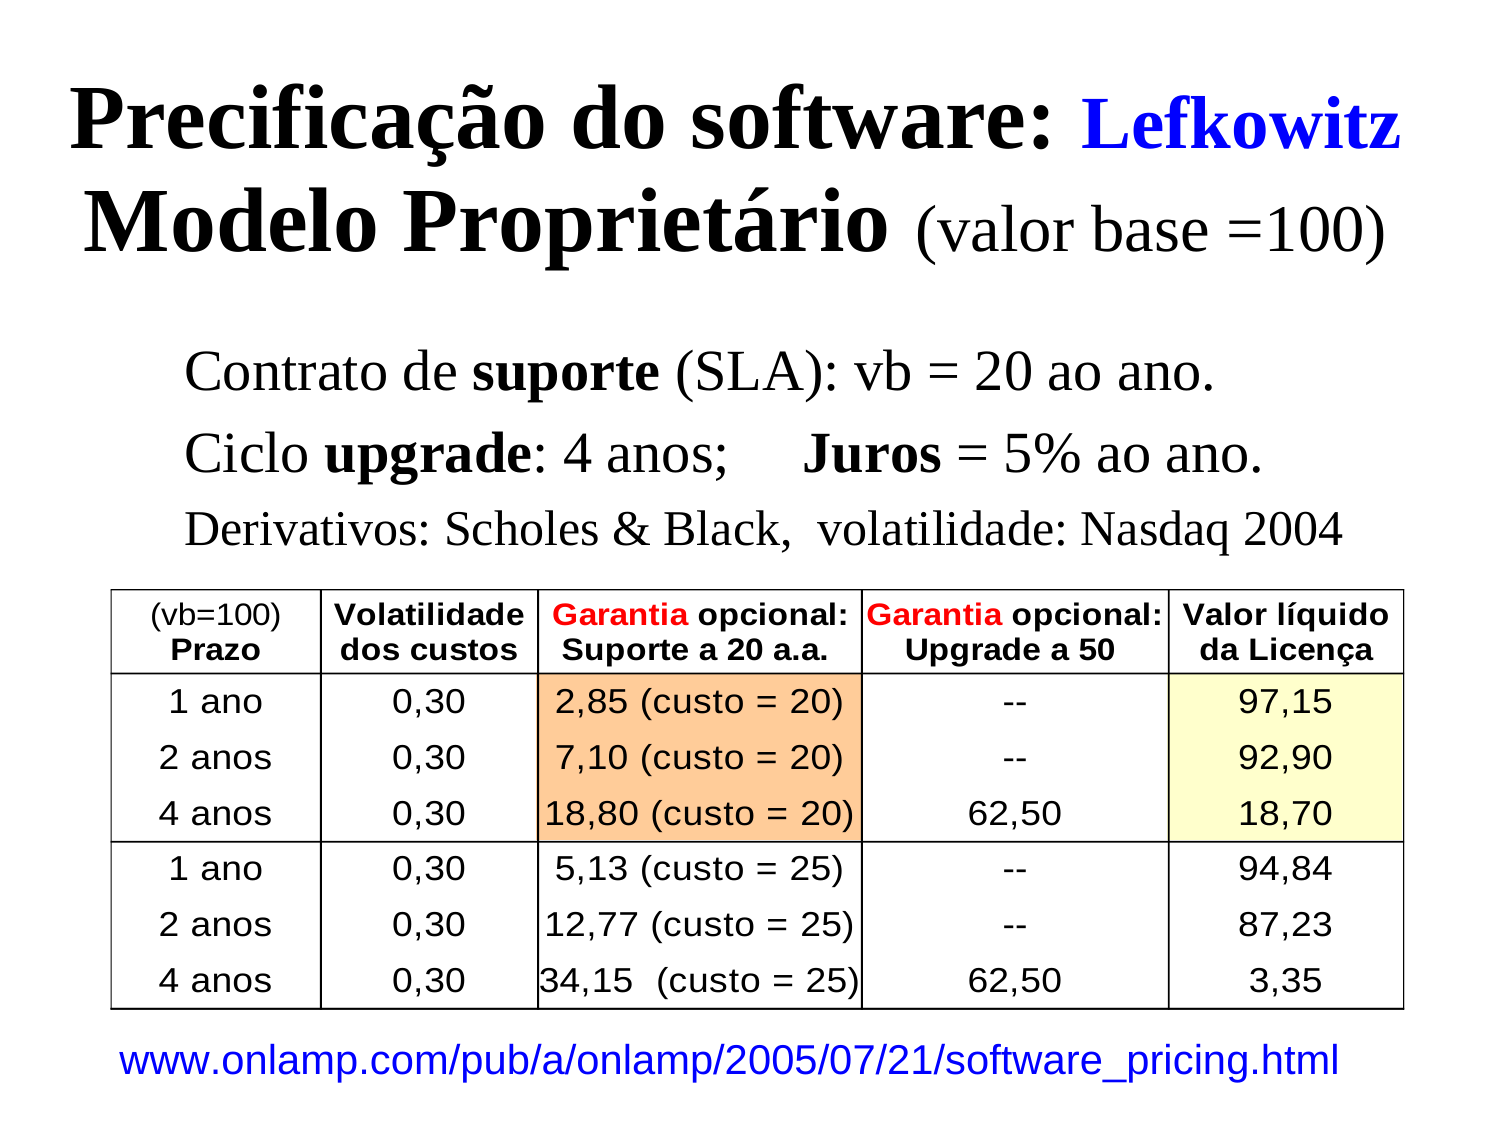

Precificação do software: Lefkowitz
Modelo Proprietário (valor base =100)
Contrato de suporte (SLA): vb = 20 ao ano.
Ciclo upgrade: 4 anos; Juros = 5% ao ano.
Derivativos: Scholes & Black, volatilidade: Nasdaq 2004
www.onlamp.com/pub/a/onlamp/2005/07/21/software_pricing.html